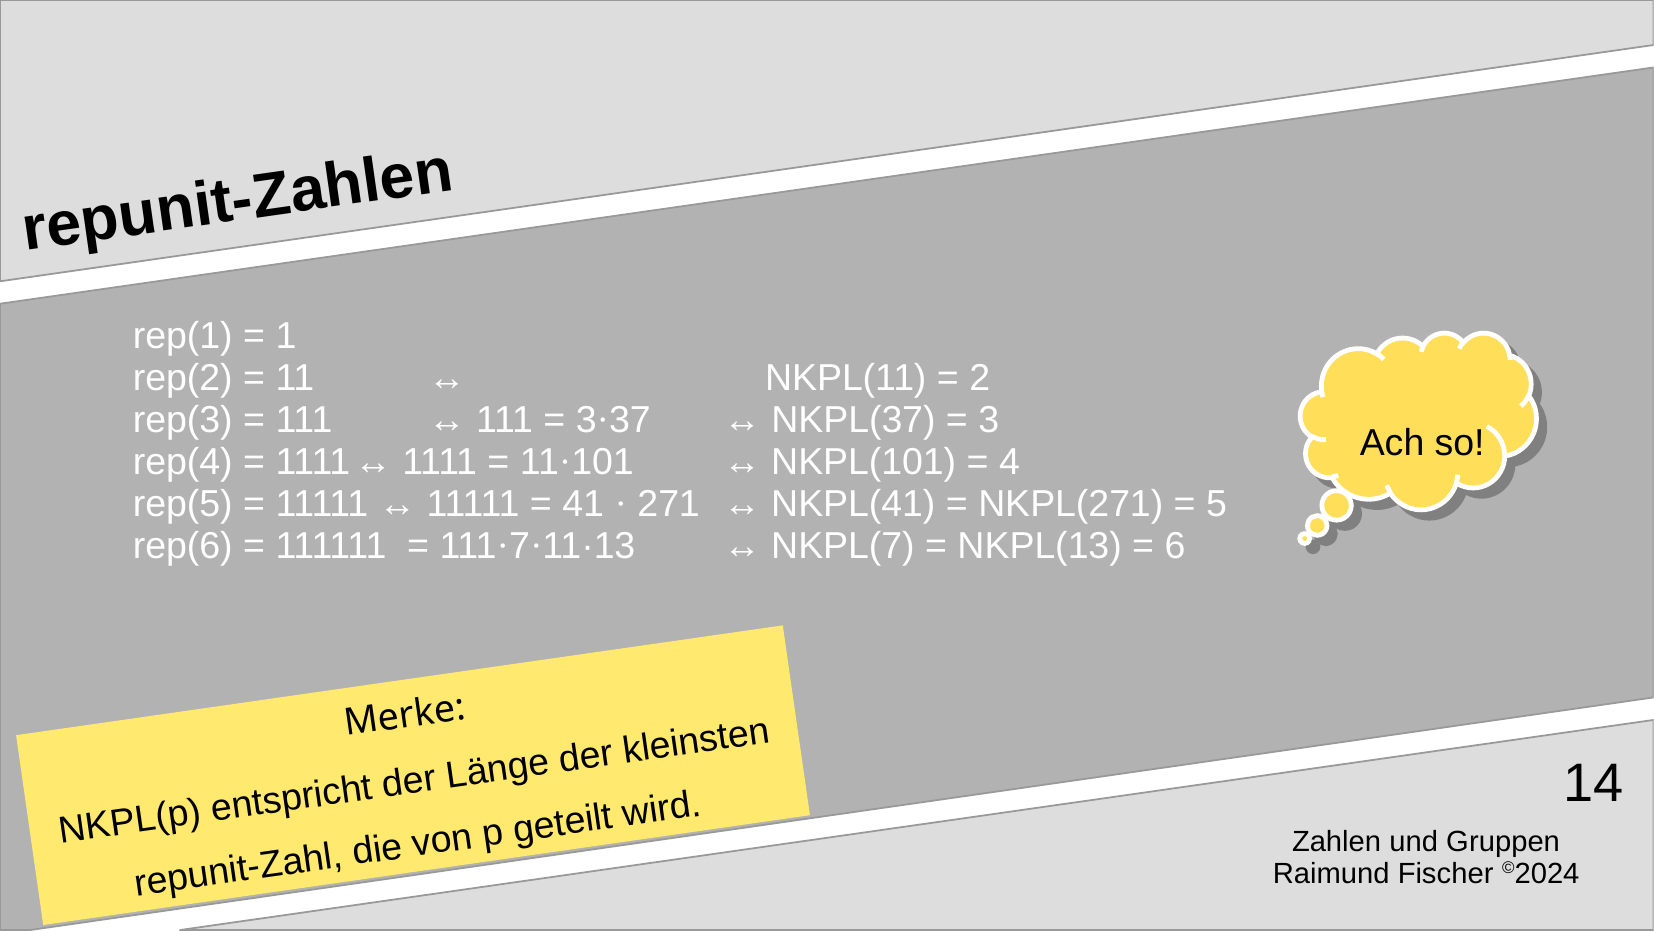

# repunit-Zahlen
rep(1) = 1
rep(2) = 11		↔ 				 NKPL(11) = 2
rep(3) = 111		↔ 111 = 3·37	↔ NKPL(37) = 3
rep(4) = 1111	↔ 1111 = 11·101		↔ NKPL(101) = 4
rep(5) = 11111 ↔ 11111 = 41 · 271	↔ NKPL(41) = NKPL(271) = 5
rep(6) = 111111 = 111·7·11·13		↔ NKPL(7) = NKPL(13) = 6
Ach so!
Merke:
NKPL(p) entspricht der Länge der kleinsten repunit-Zahl, die von p geteilt wird.
14